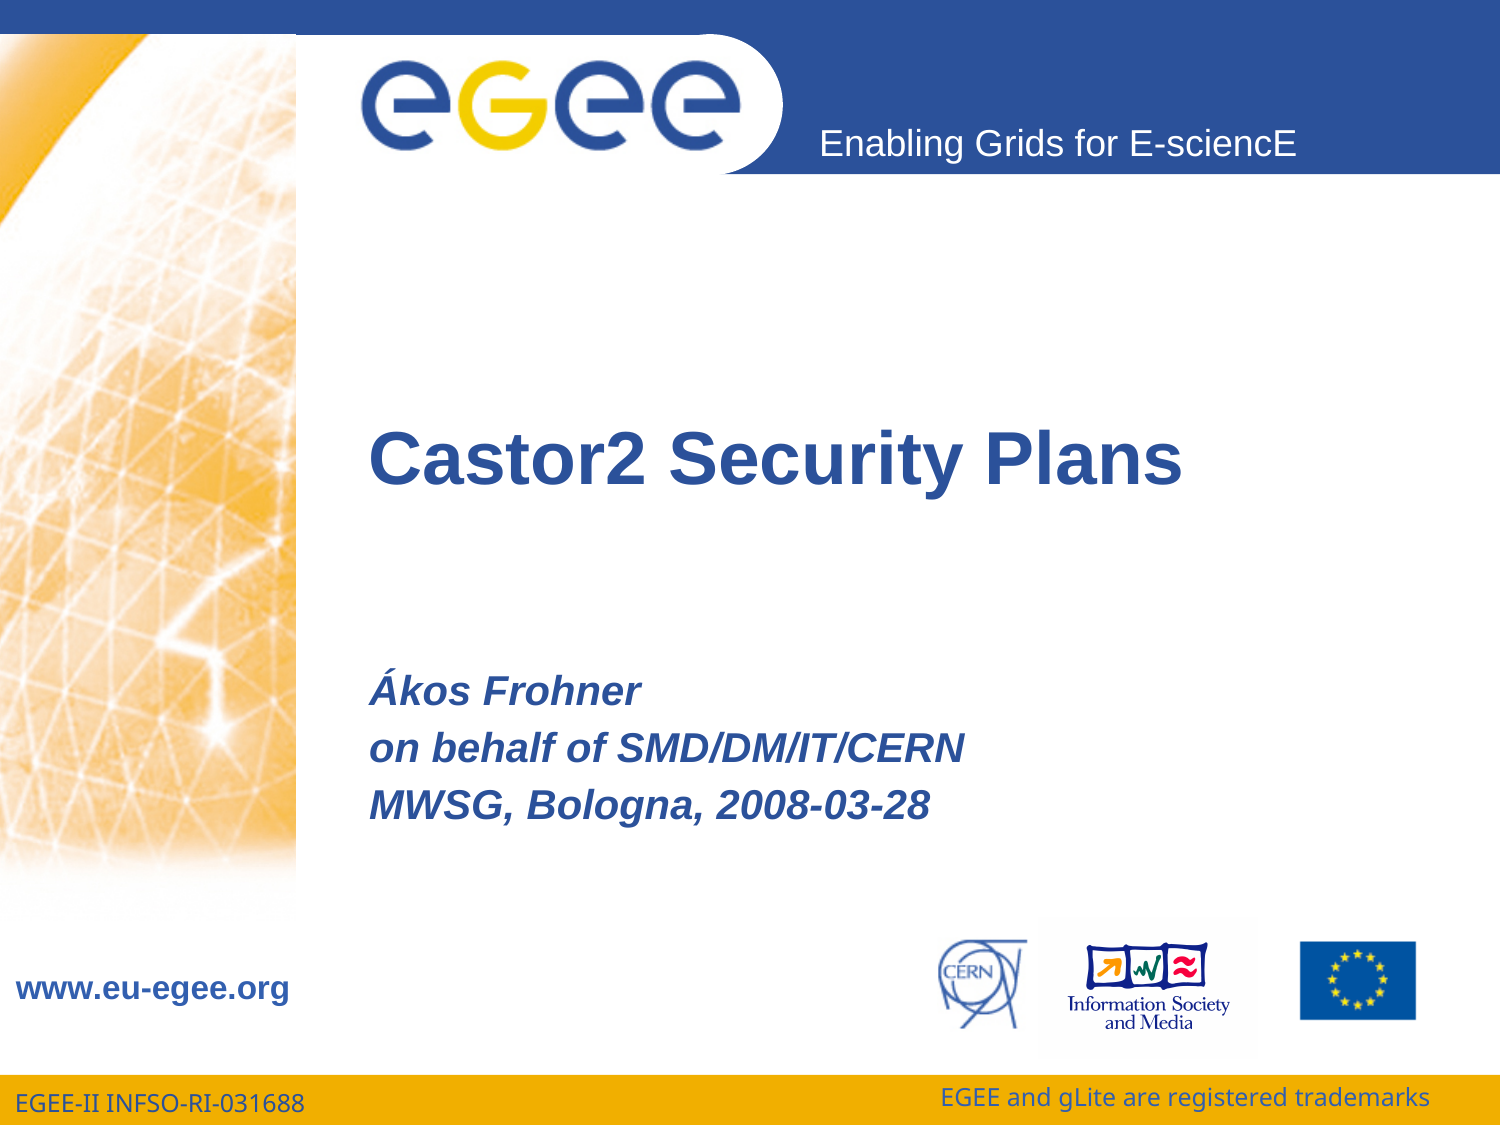

# Castor2 Security Plans
Ákos Frohner
on behalf of SMD/DM/IT/CERN
MWSG, Bologna, 2008-03-28